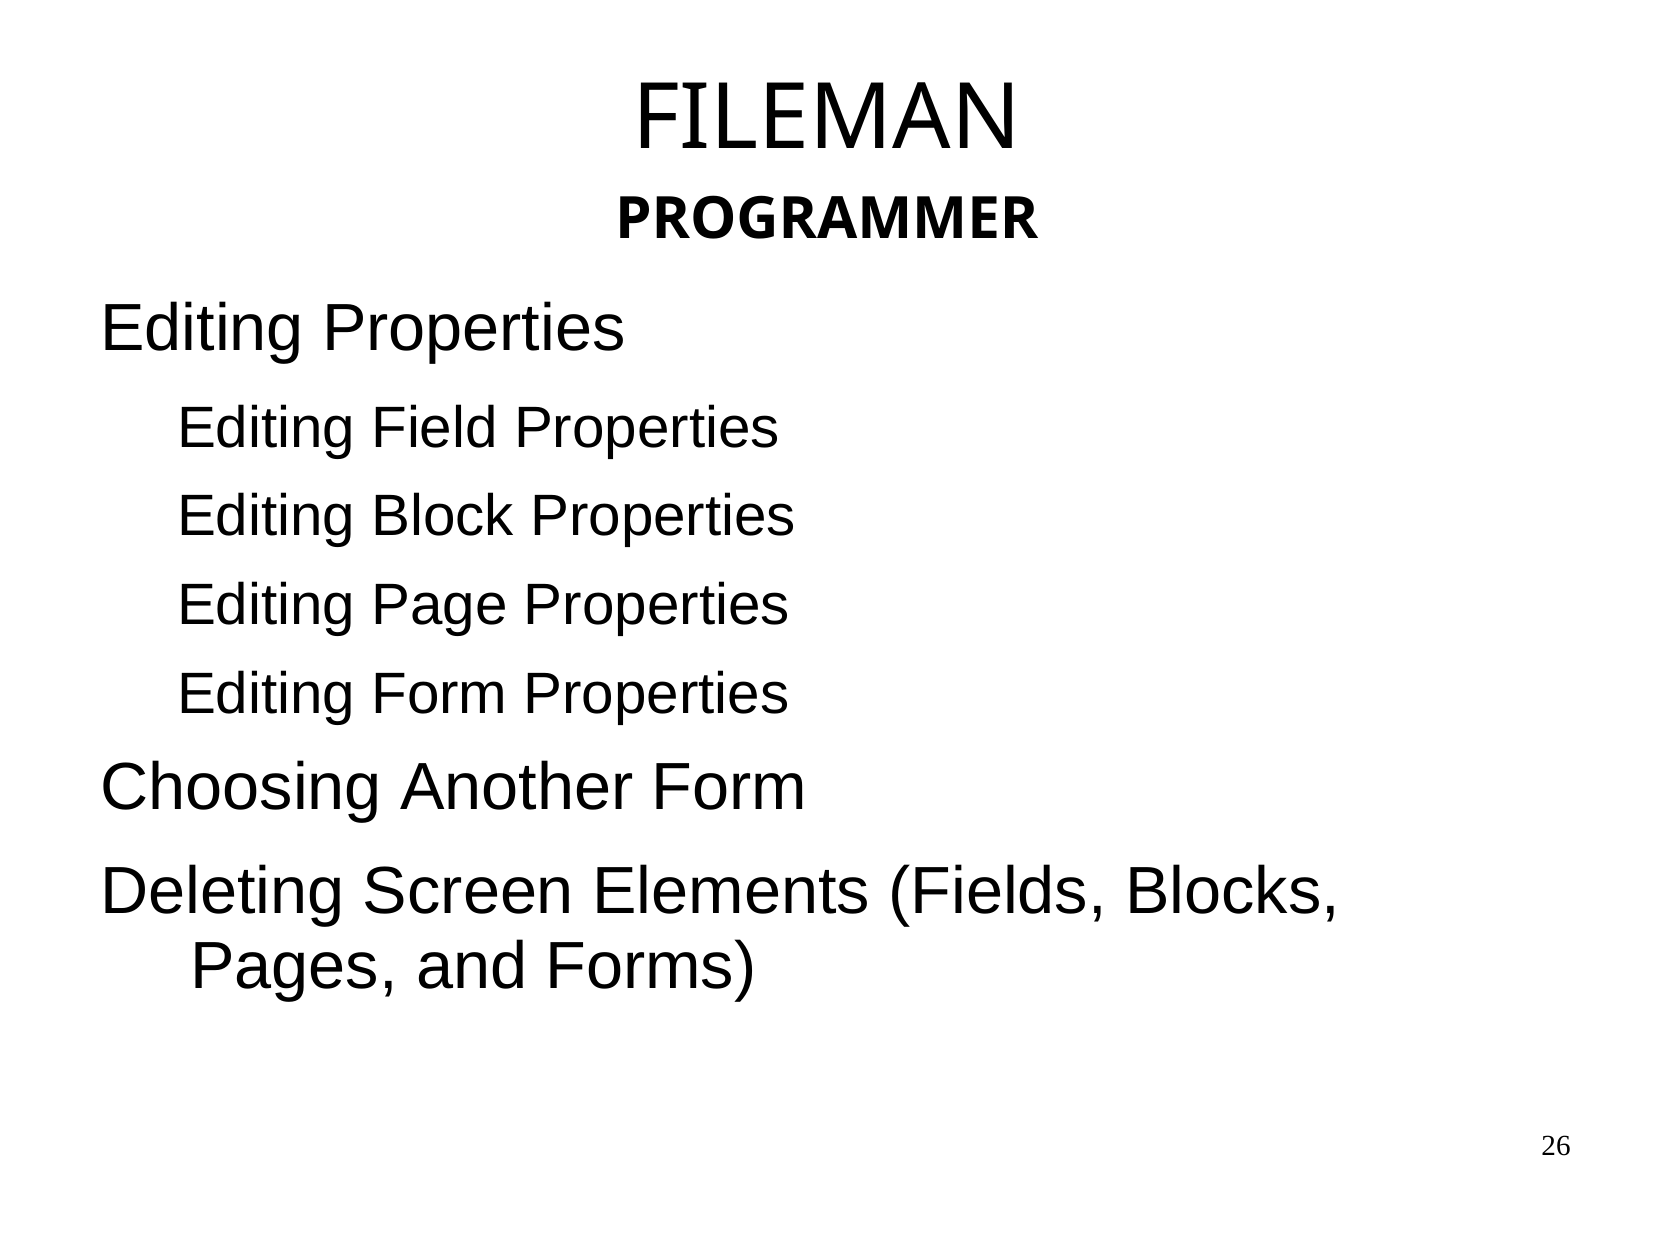

# FILEMAN PROGRAMMER
Editing Properties
Editing Field Properties
Editing Block Properties
Editing Page Properties
Editing Form Properties
Choosing Another Form
Deleting Screen Elements (Fields, Blocks, Pages, and Forms)
26